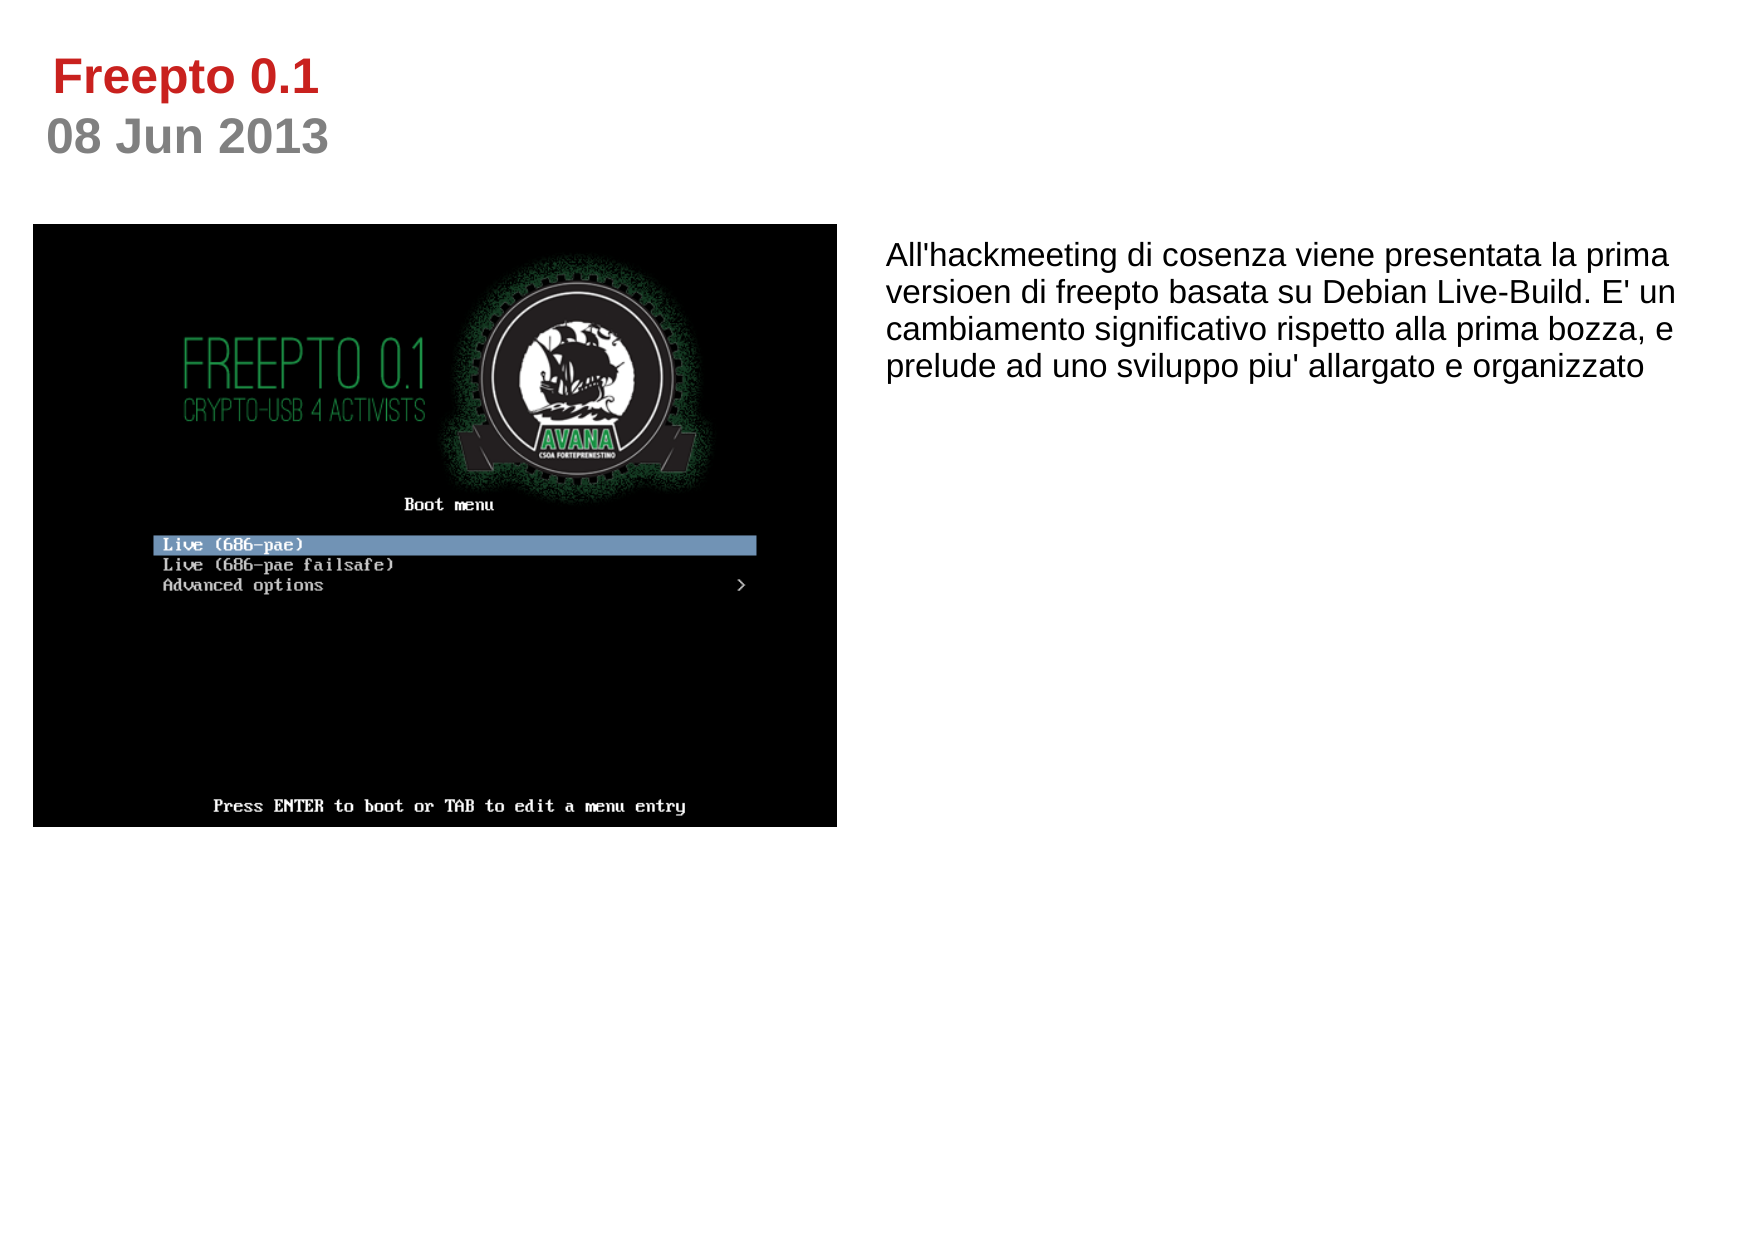

# Freepto 0.1
08 Jun 2013
All'hackmeeting di cosenza viene presentata la prima versioen di freepto basata su Debian Live-Build. E' un cambiamento significativo rispetto alla prima bozza, e prelude ad uno sviluppo piu' allargato e organizzato